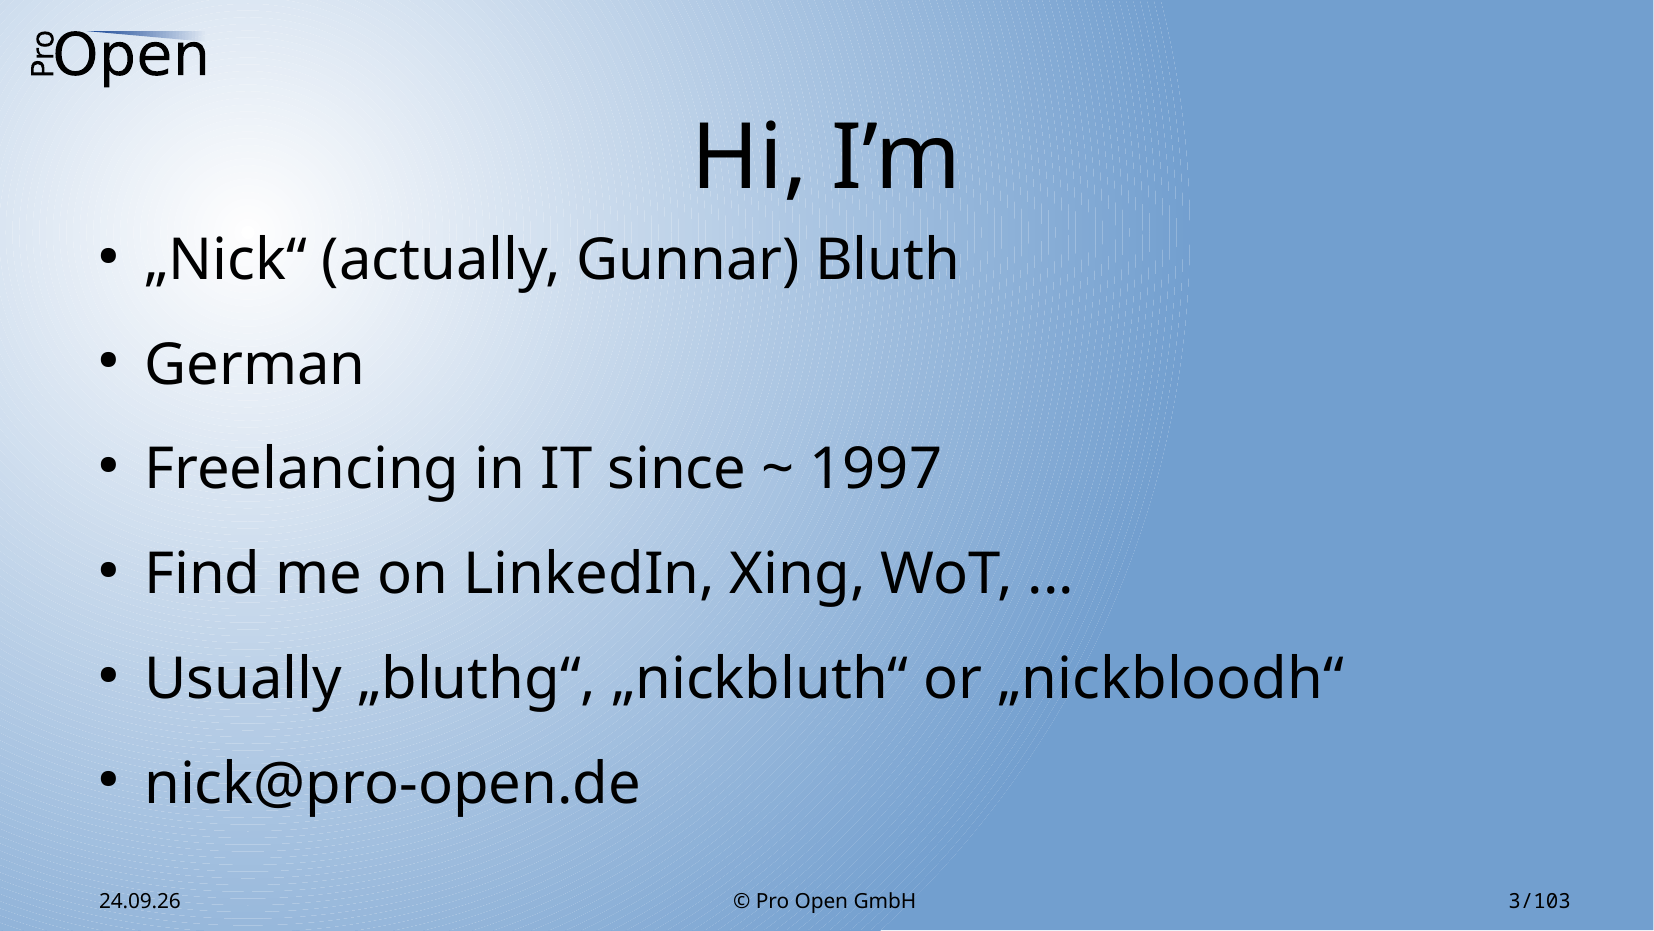

# Hi, I’m
„Nick“ (actually, Gunnar) Bluth
German
Freelancing in IT since ~ 1997
Find me on LinkedIn, Xing, WoT, ...
Usually „bluthg“, „nickbluth“ or „nickbloodh“
nick@pro-open.de
© Pro Open GmbH
3